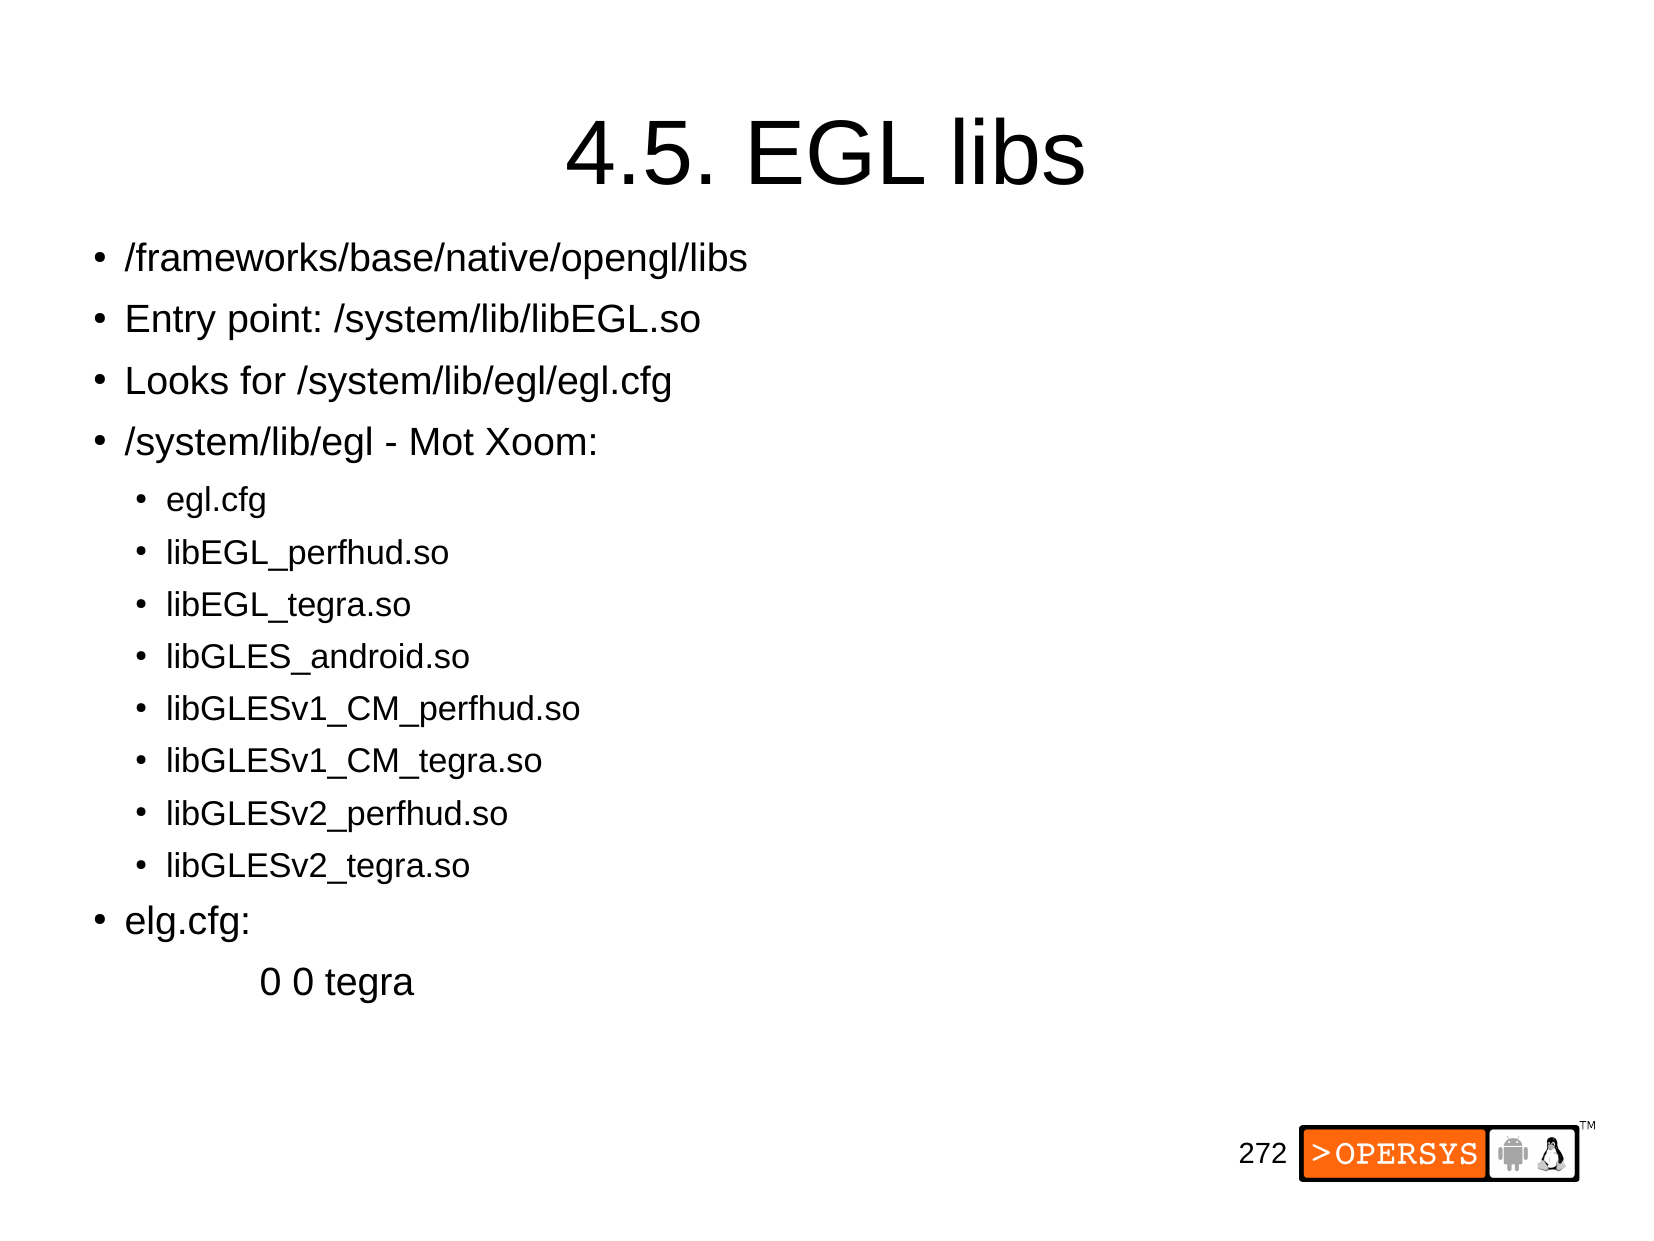

# 4.5. EGL libs
/frameworks/base/native/opengl/libs
Entry point: /system/lib/libEGL.so
Looks for /system/lib/egl/egl.cfg
/system/lib/egl - Mot Xoom:
egl.cfg
libEGL_perfhud.so
libEGL_tegra.so
libGLES_android.so
libGLESv1_CM_perfhud.so
libGLESv1_CM_tegra.so
libGLESv2_perfhud.so
libGLESv2_tegra.so
elg.cfg:
0 0 tegra